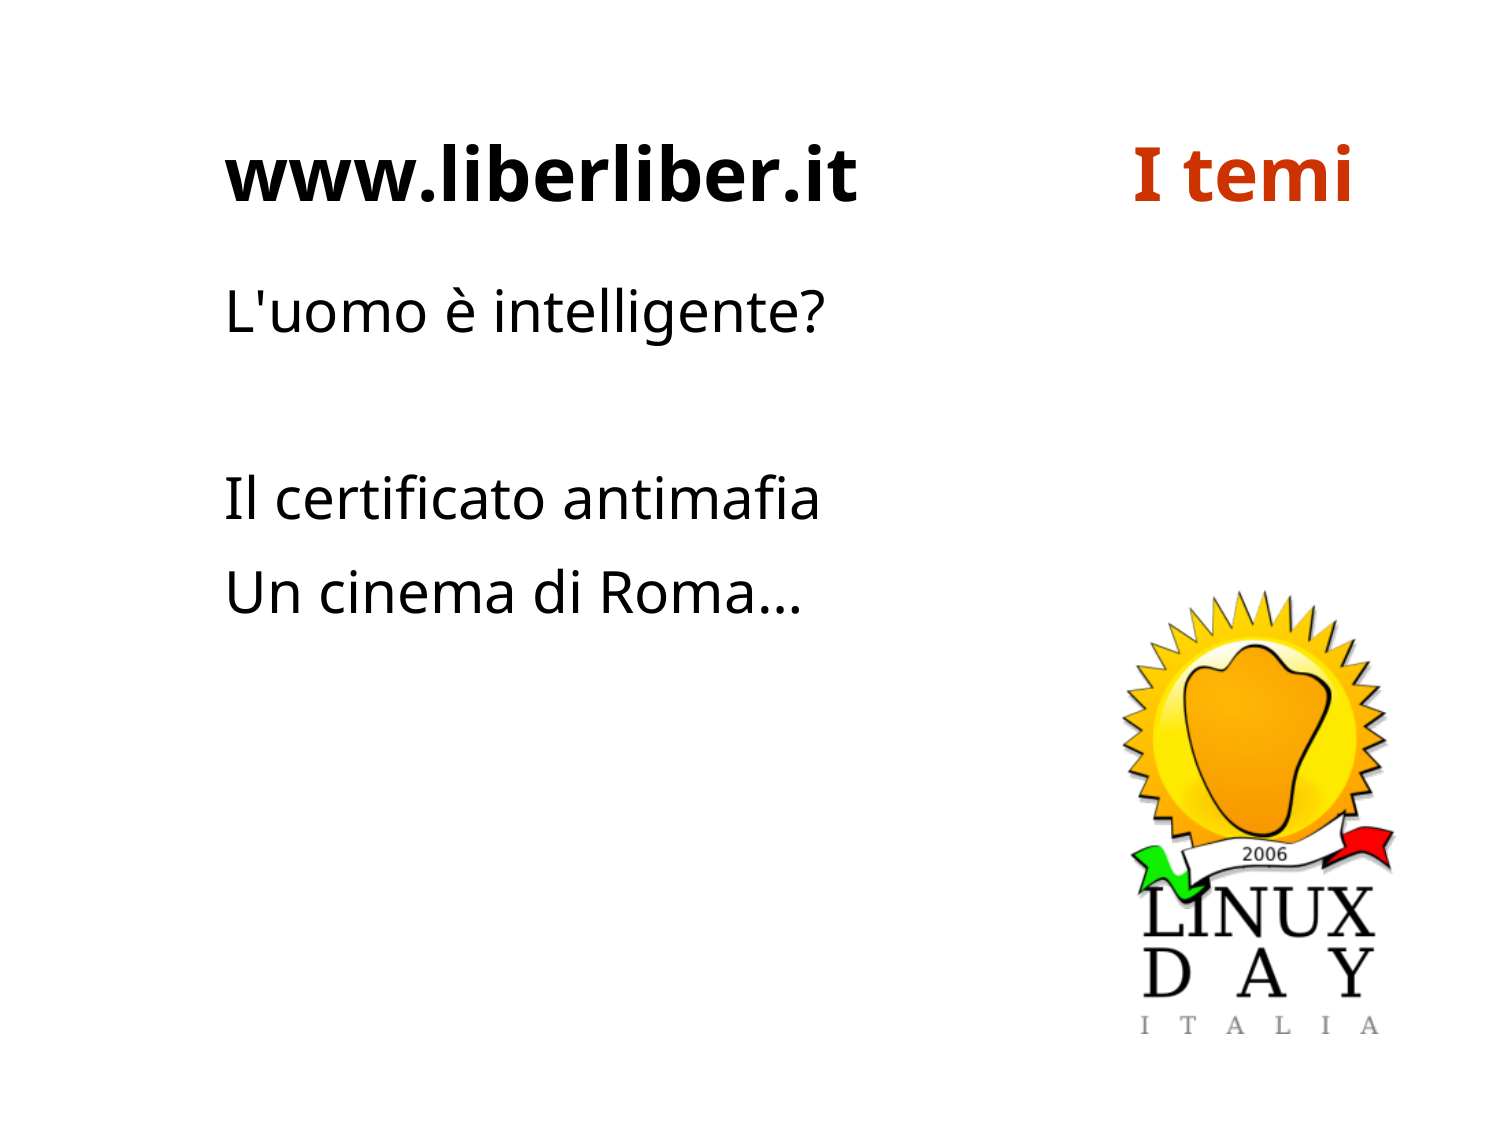

# www.liberliber.it	I temi
L'uomo è intelligente?
Il certificato antimafia
Un cinema di Roma…